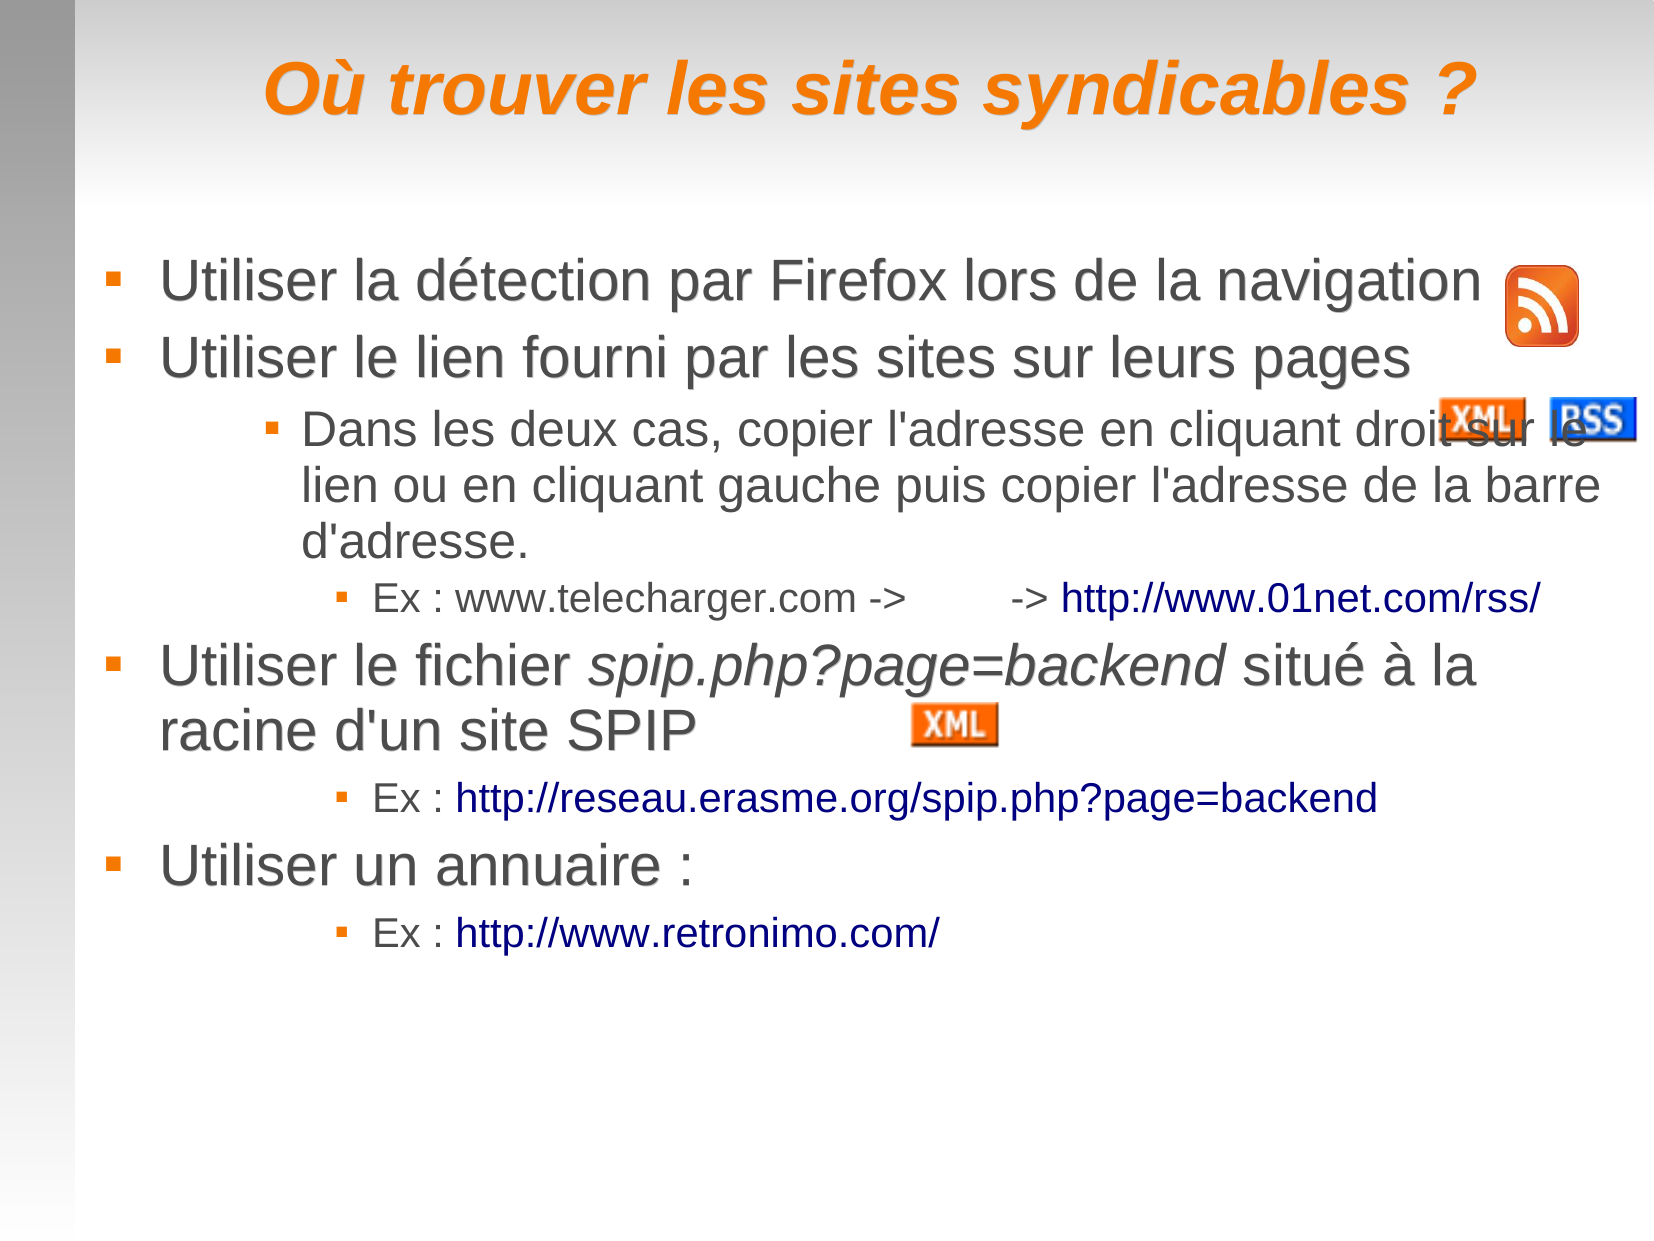

# Où trouver les sites syndicables ?
Utiliser la détection par Firefox lors de la navigation
Utiliser le lien fourni par les sites sur leurs pages
Dans les deux cas, copier l'adresse en cliquant droit sur le lien ou en cliquant gauche puis copier l'adresse de la barre d'adresse.
Ex : www.telecharger.com -> -> http://www.01net.com/rss/
Utiliser le fichier spip.php?page=backend situé à la racine d'un site SPIP
Ex : http://reseau.erasme.org/spip.php?page=backend
Utiliser un annuaire :
Ex : http://www.retronimo.com/